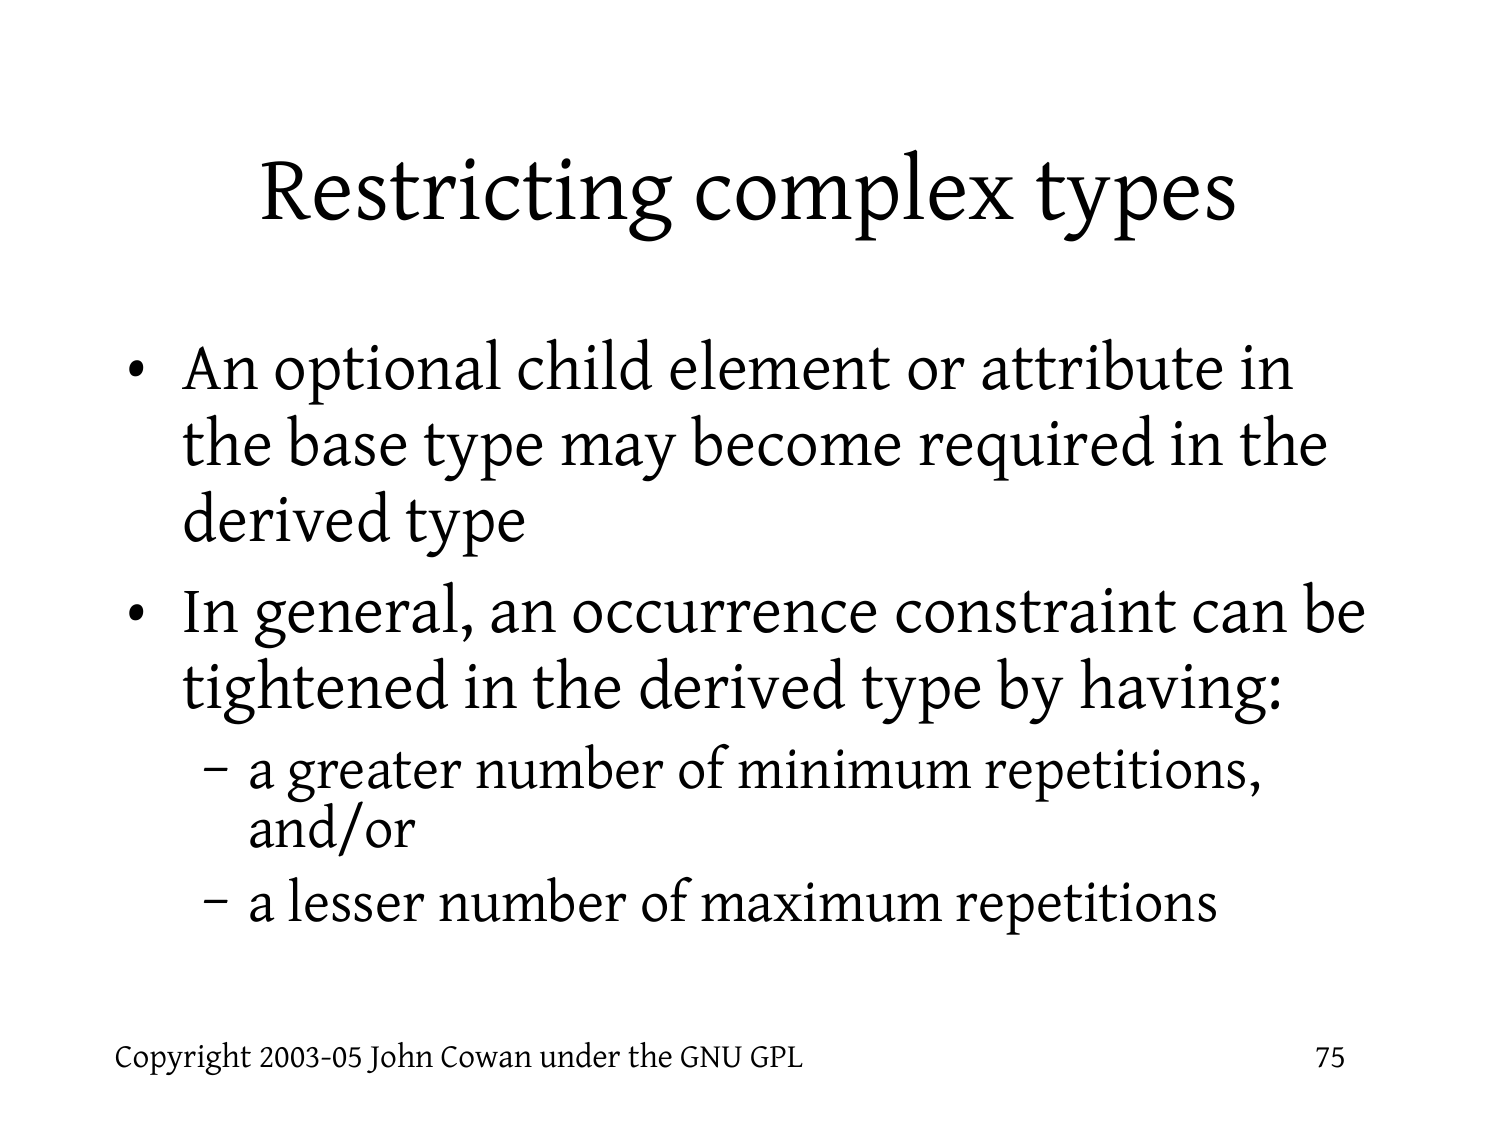

# Restricting complex types
An optional child element or attribute in the base type may become required in the derived type
In general, an occurrence constraint can be tightened in the derived type by having:
a greater number of minimum repetitions, and/or
a lesser number of maximum repetitions